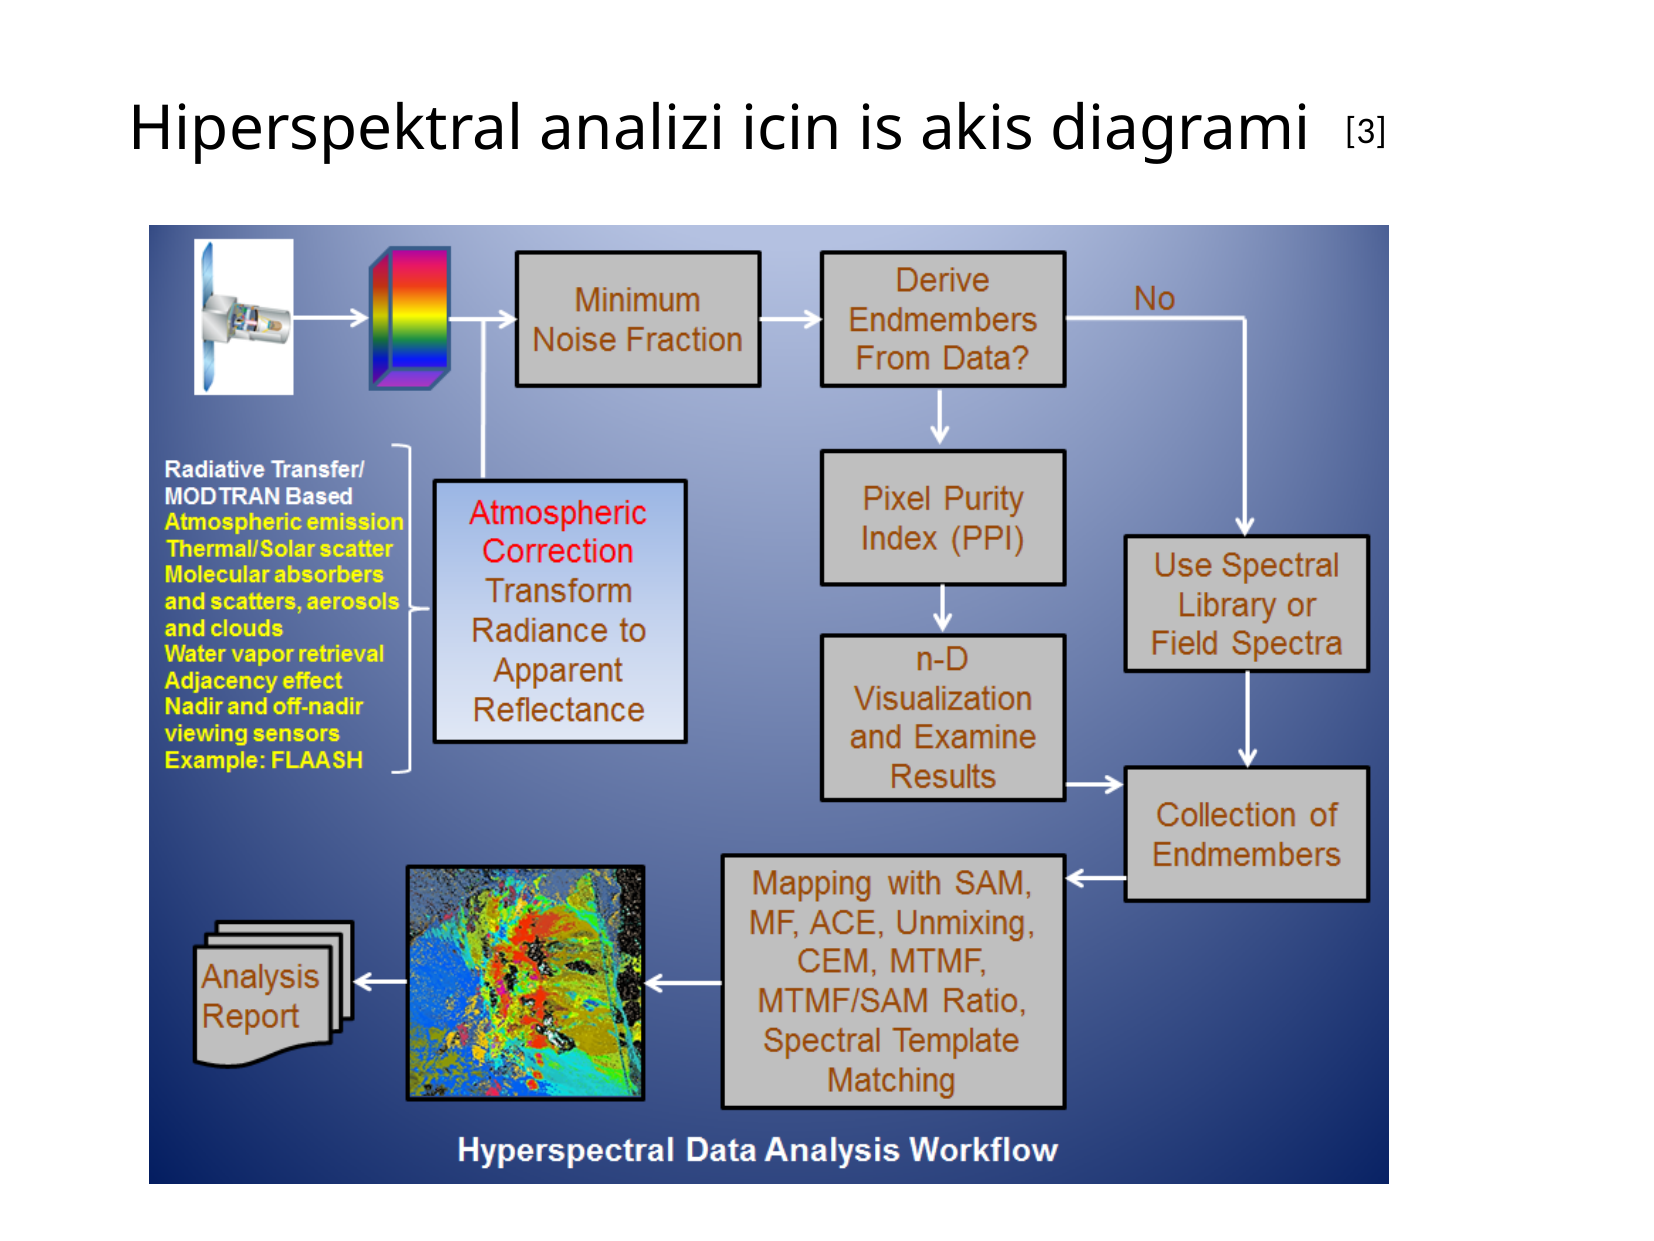

# Hiperspektral analizi icin is akis diagrami
[3]